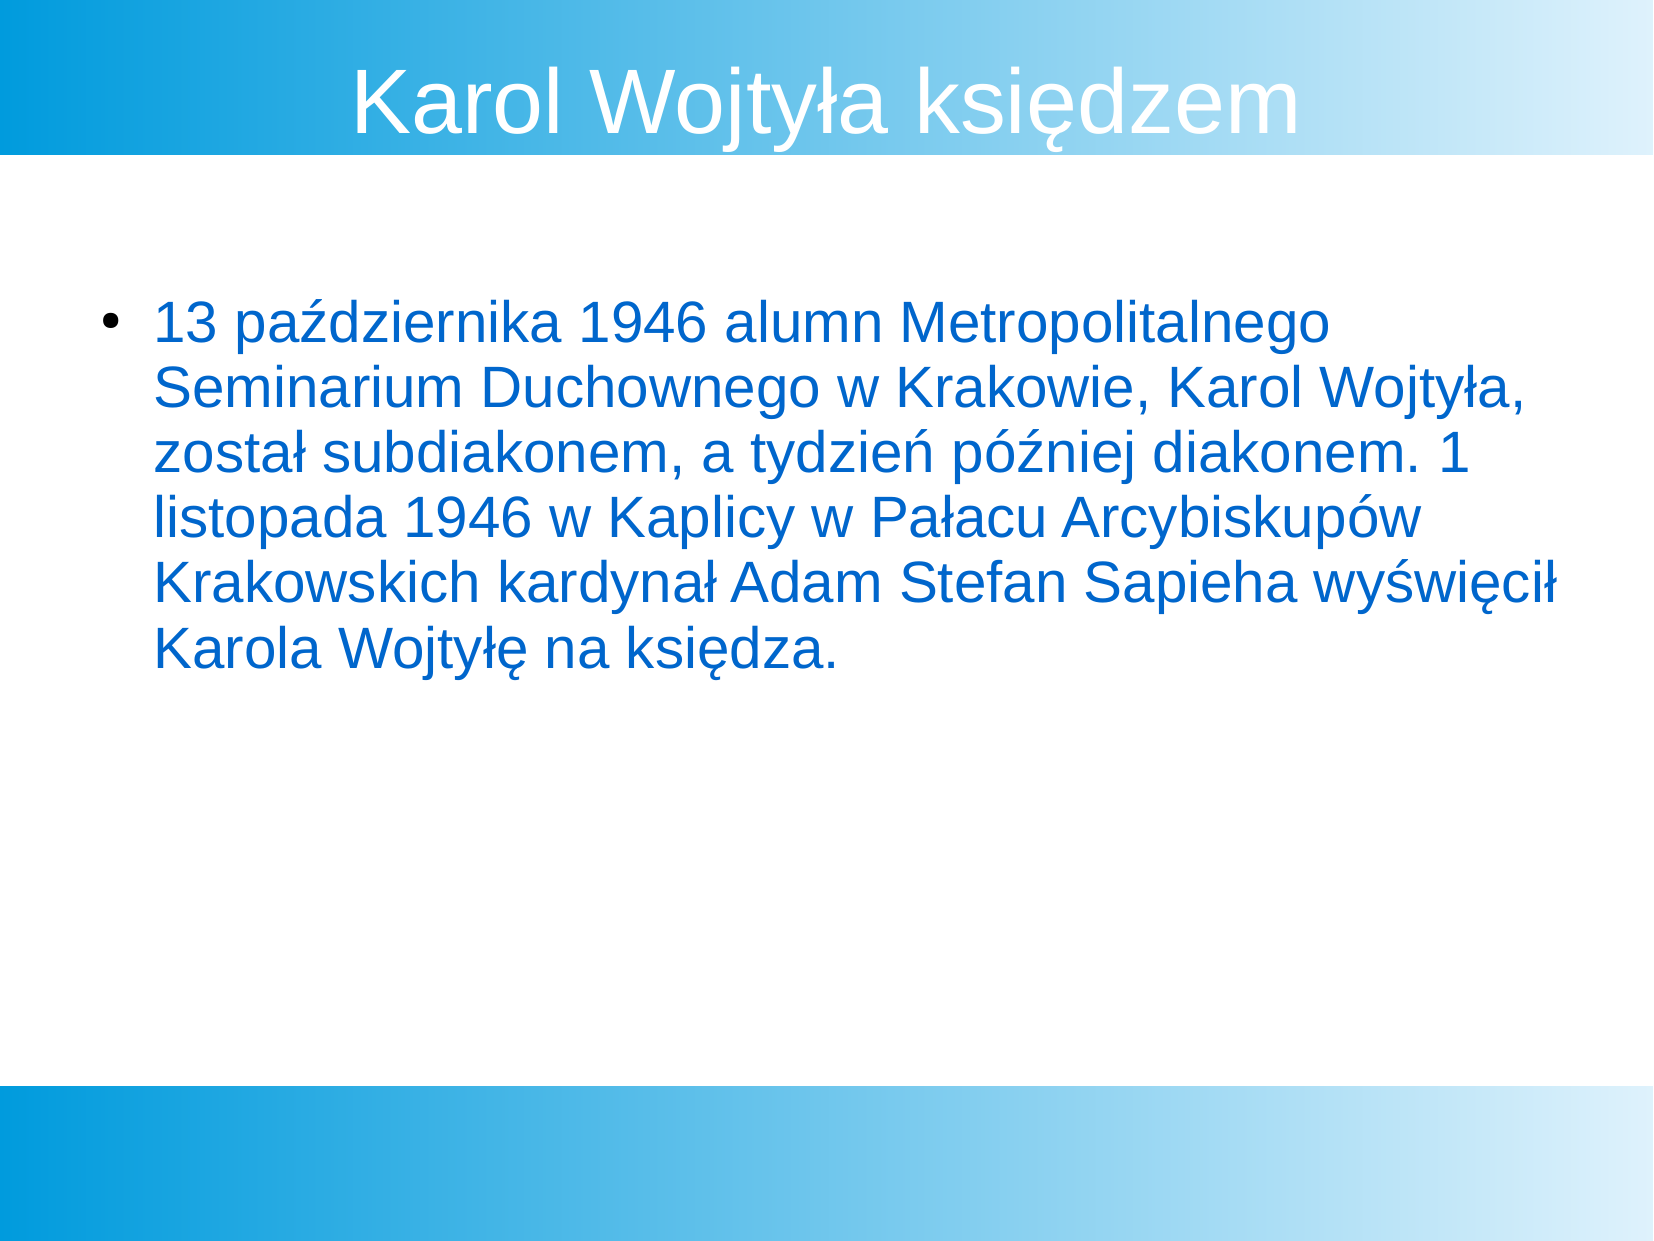

# Karol Wojtyła księdzem
13 października 1946 alumn Metropolitalnego Seminarium Duchownego w Krakowie, Karol Wojtyła, został subdiakonem, a tydzień później diakonem. 1 listopada 1946 w Kaplicy w Pałacu Arcybiskupów Krakowskich kardynał Adam Stefan Sapieha wyświęcił Karola Wojtyłę na księdza.